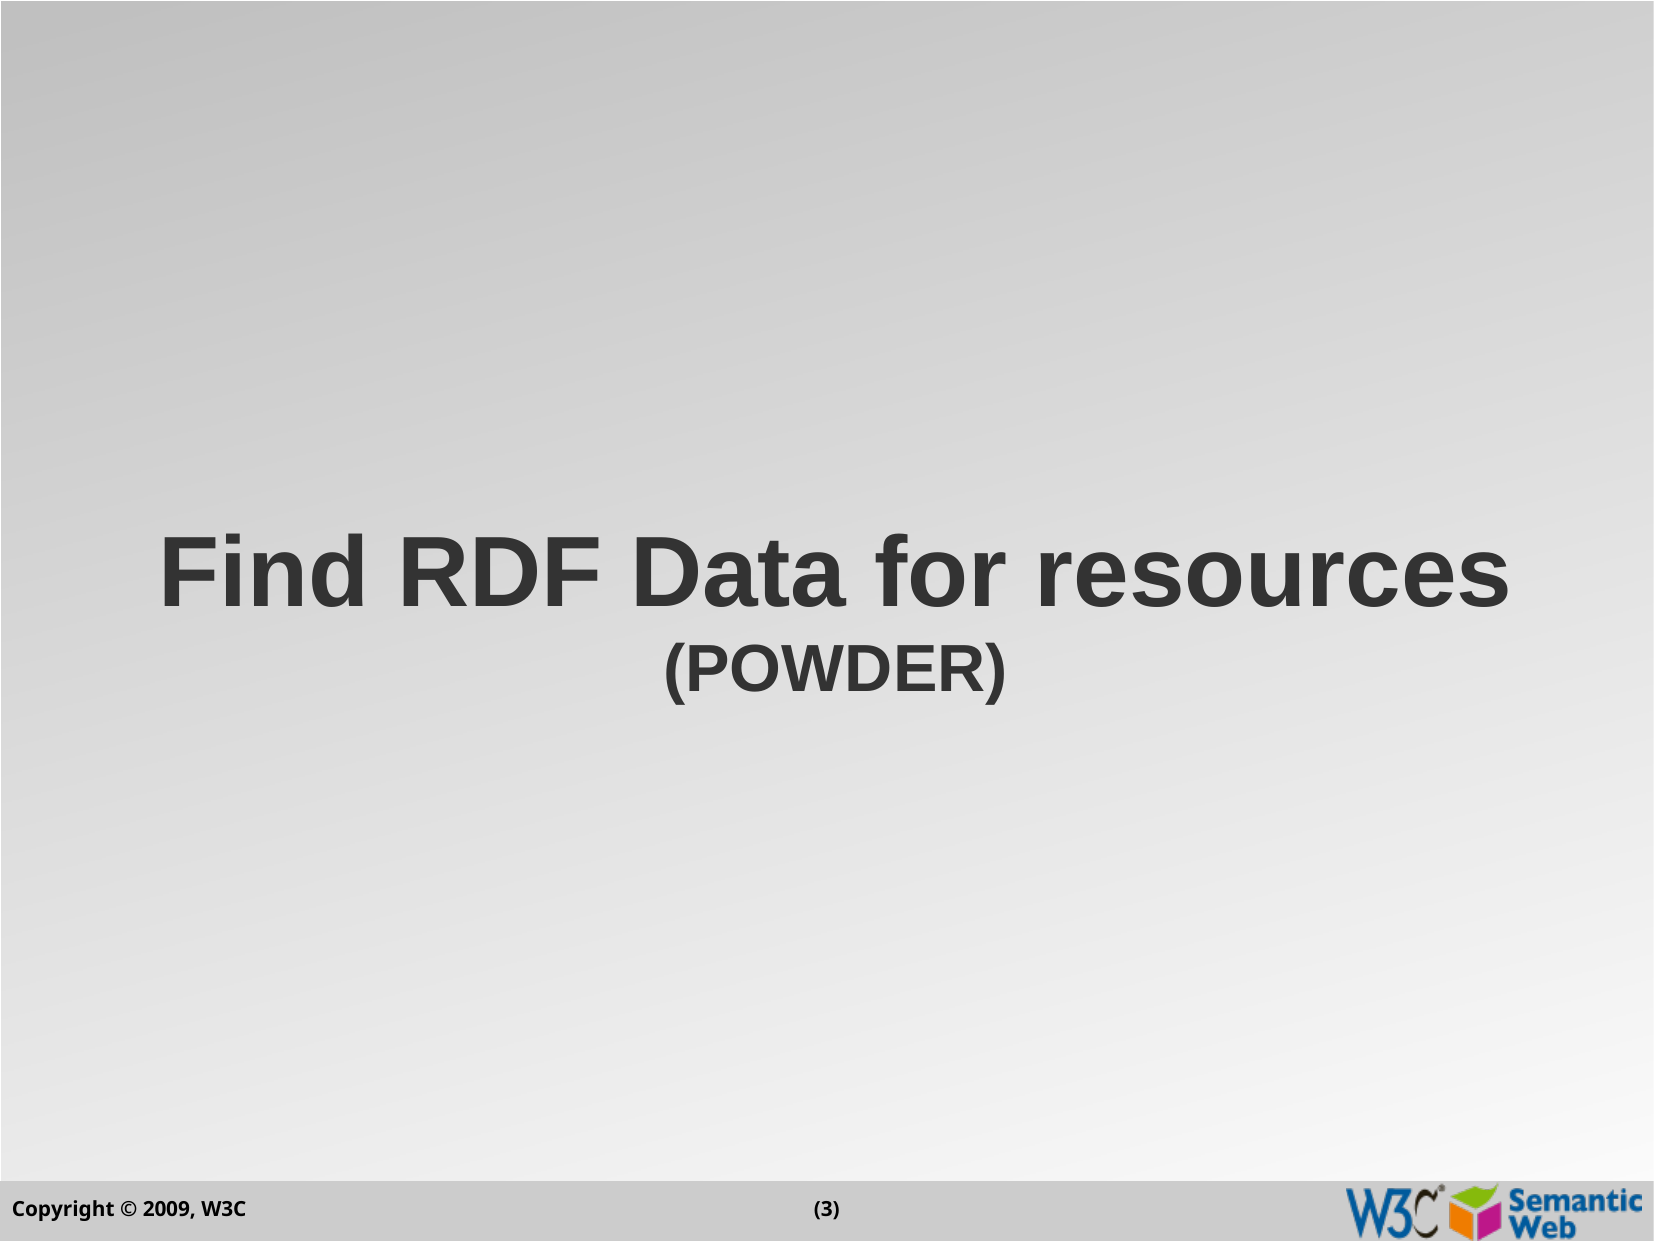

# Find RDF Data for resources (POWDER)